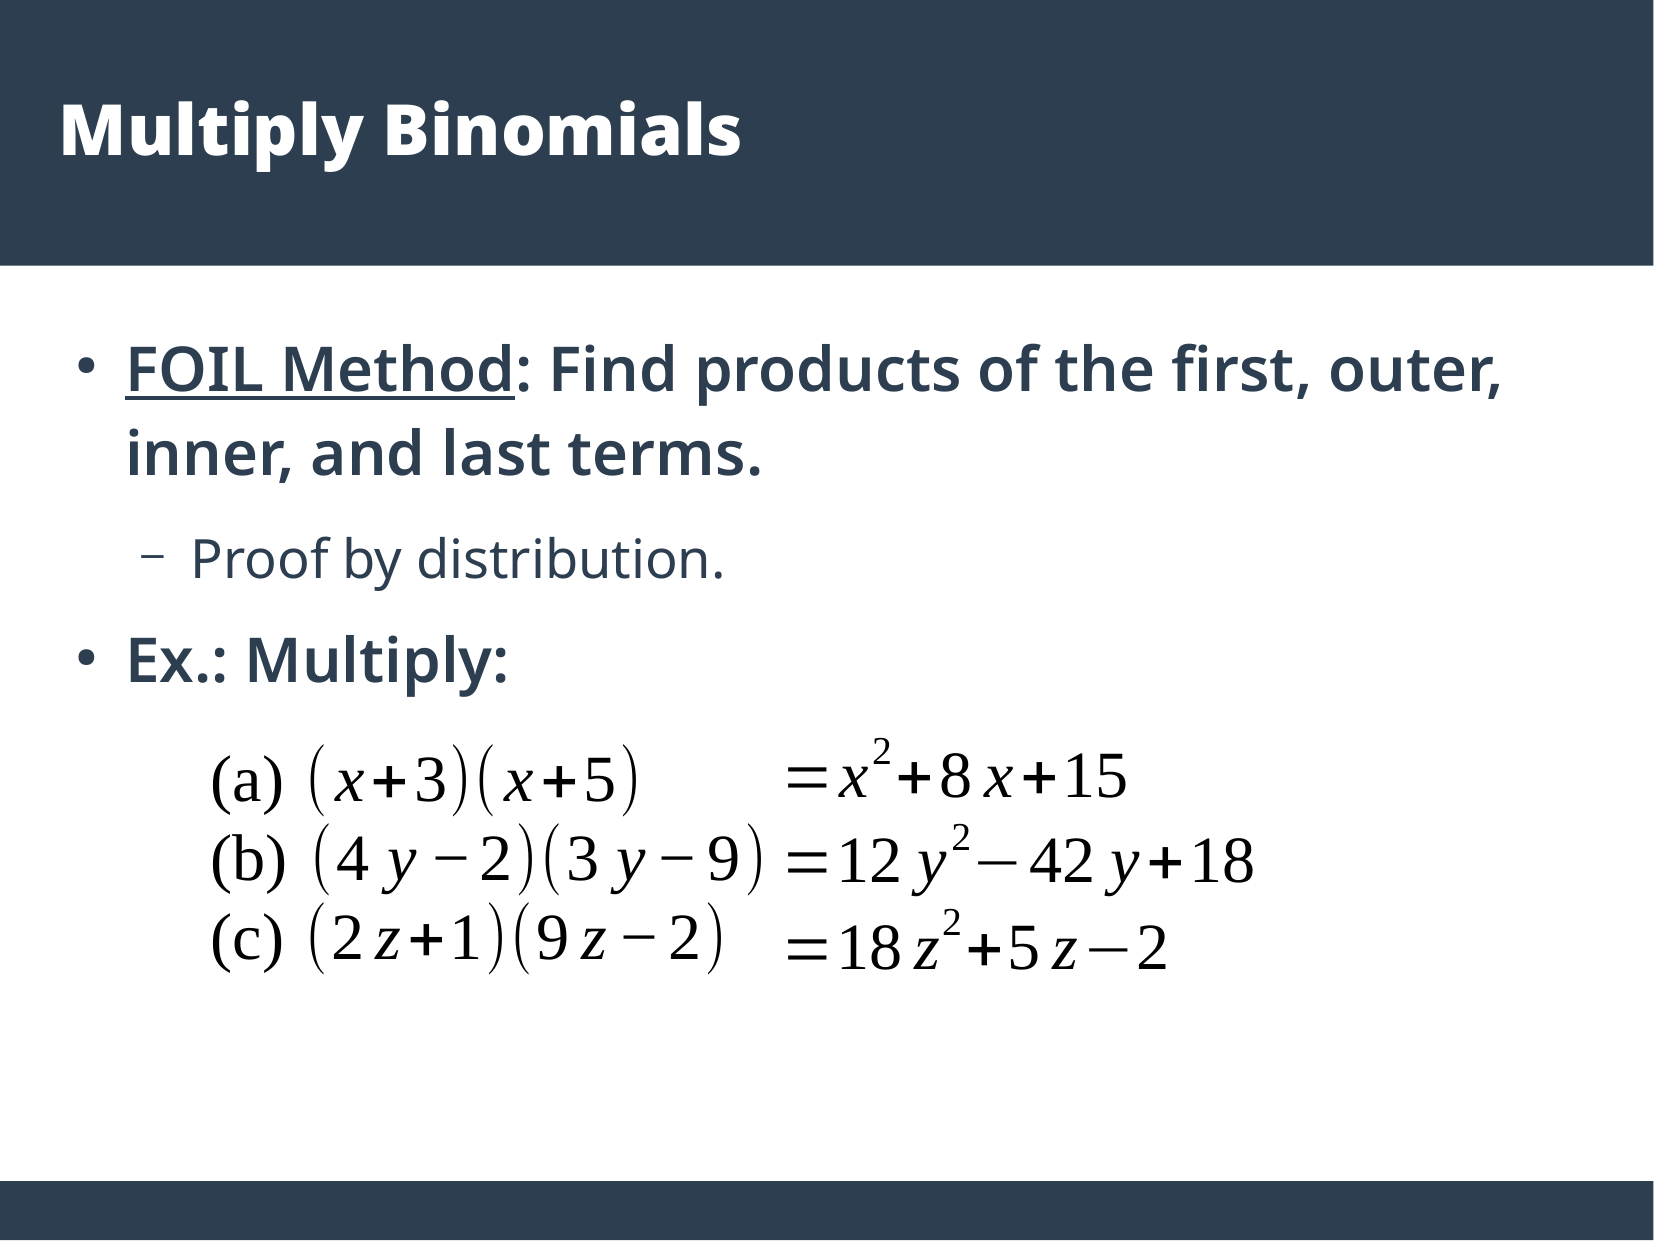

# Multiply Binomials
FOIL Method: Find products of the first, outer, inner, and last terms.
Proof by distribution.
Ex.: Multiply: